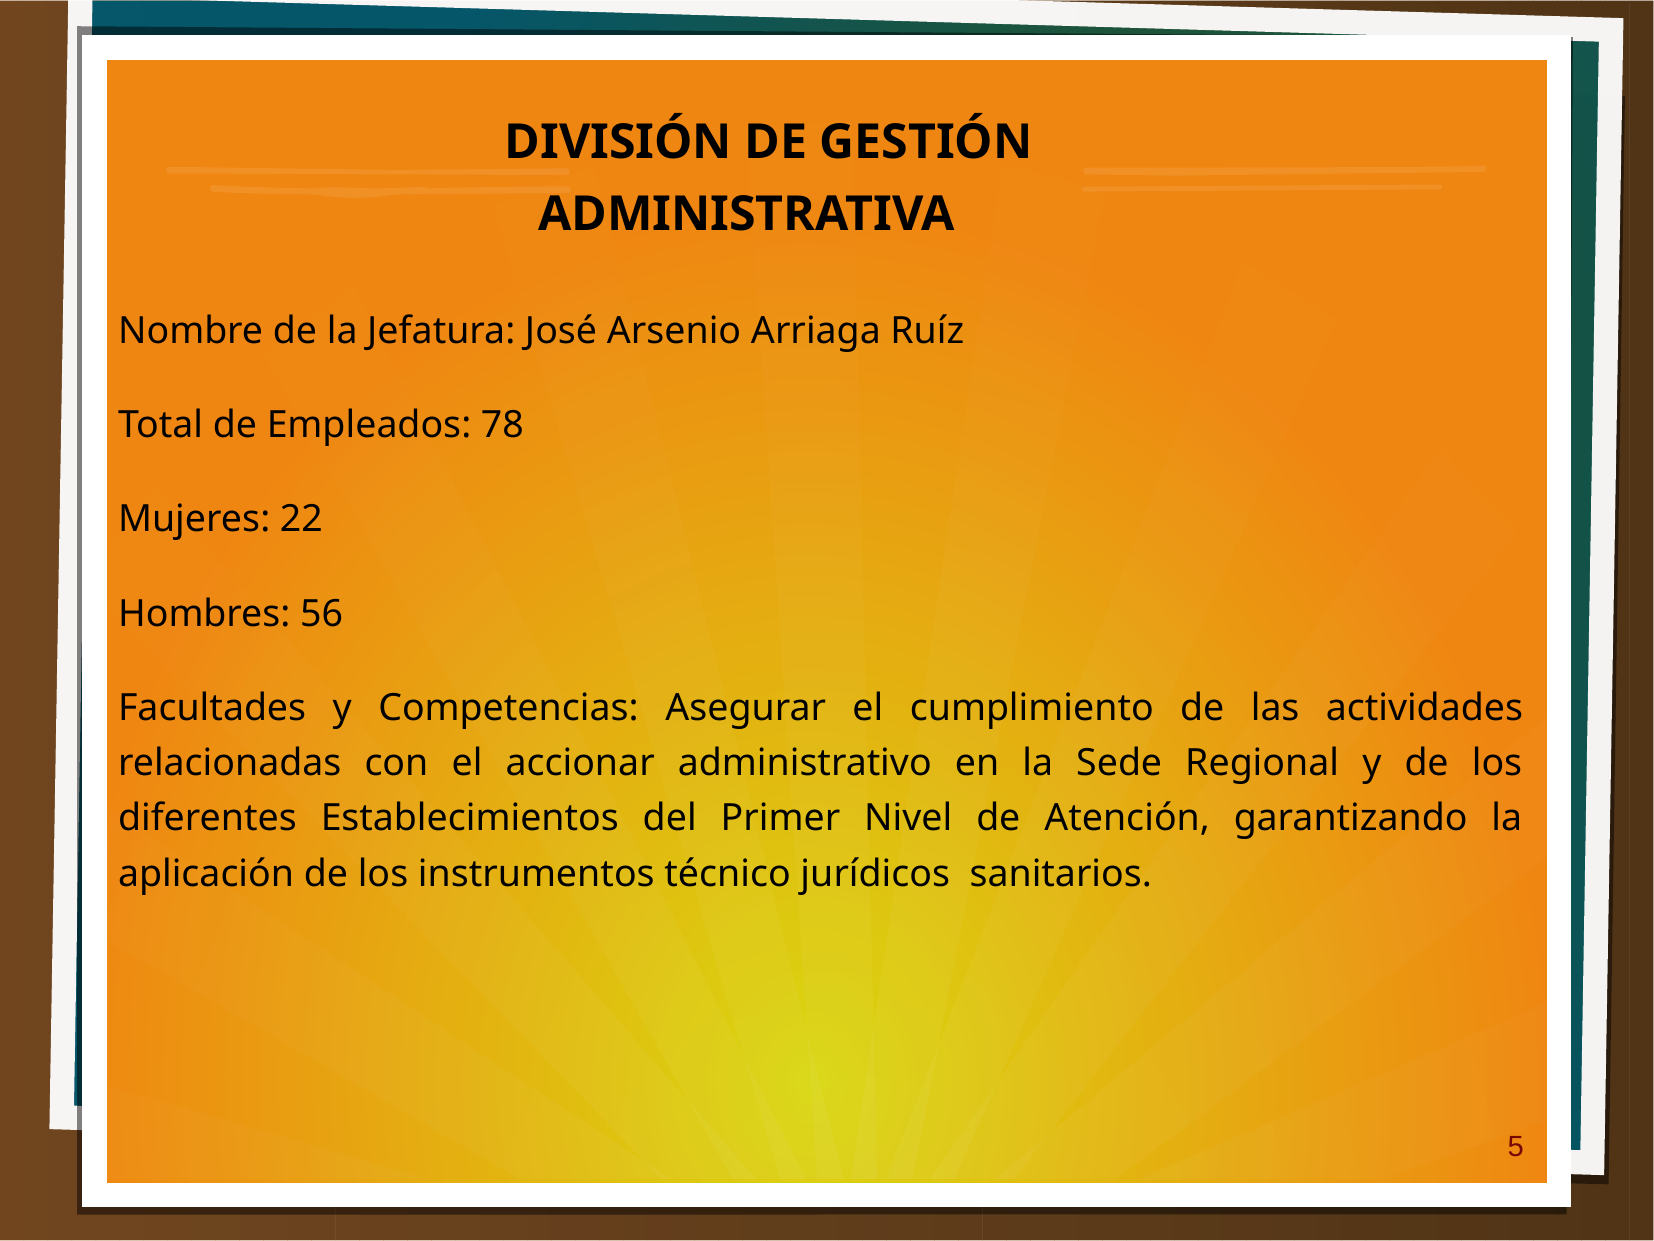

# DIVISIÓN DE GESTIÓN ADMINISTRATIVA
Nombre de la Jefatura: José Arsenio Arriaga Ruíz
Total de Empleados: 78
Mujeres: 22
Hombres: 56
Facultades y Competencias: Asegurar el cumplimiento de las actividades relacionadas con el accionar administrativo en la Sede Regional y de los diferentes Establecimientos del Primer Nivel de Atención, garantizando la aplicación de los instrumentos técnico jurídicos sanitarios.
5